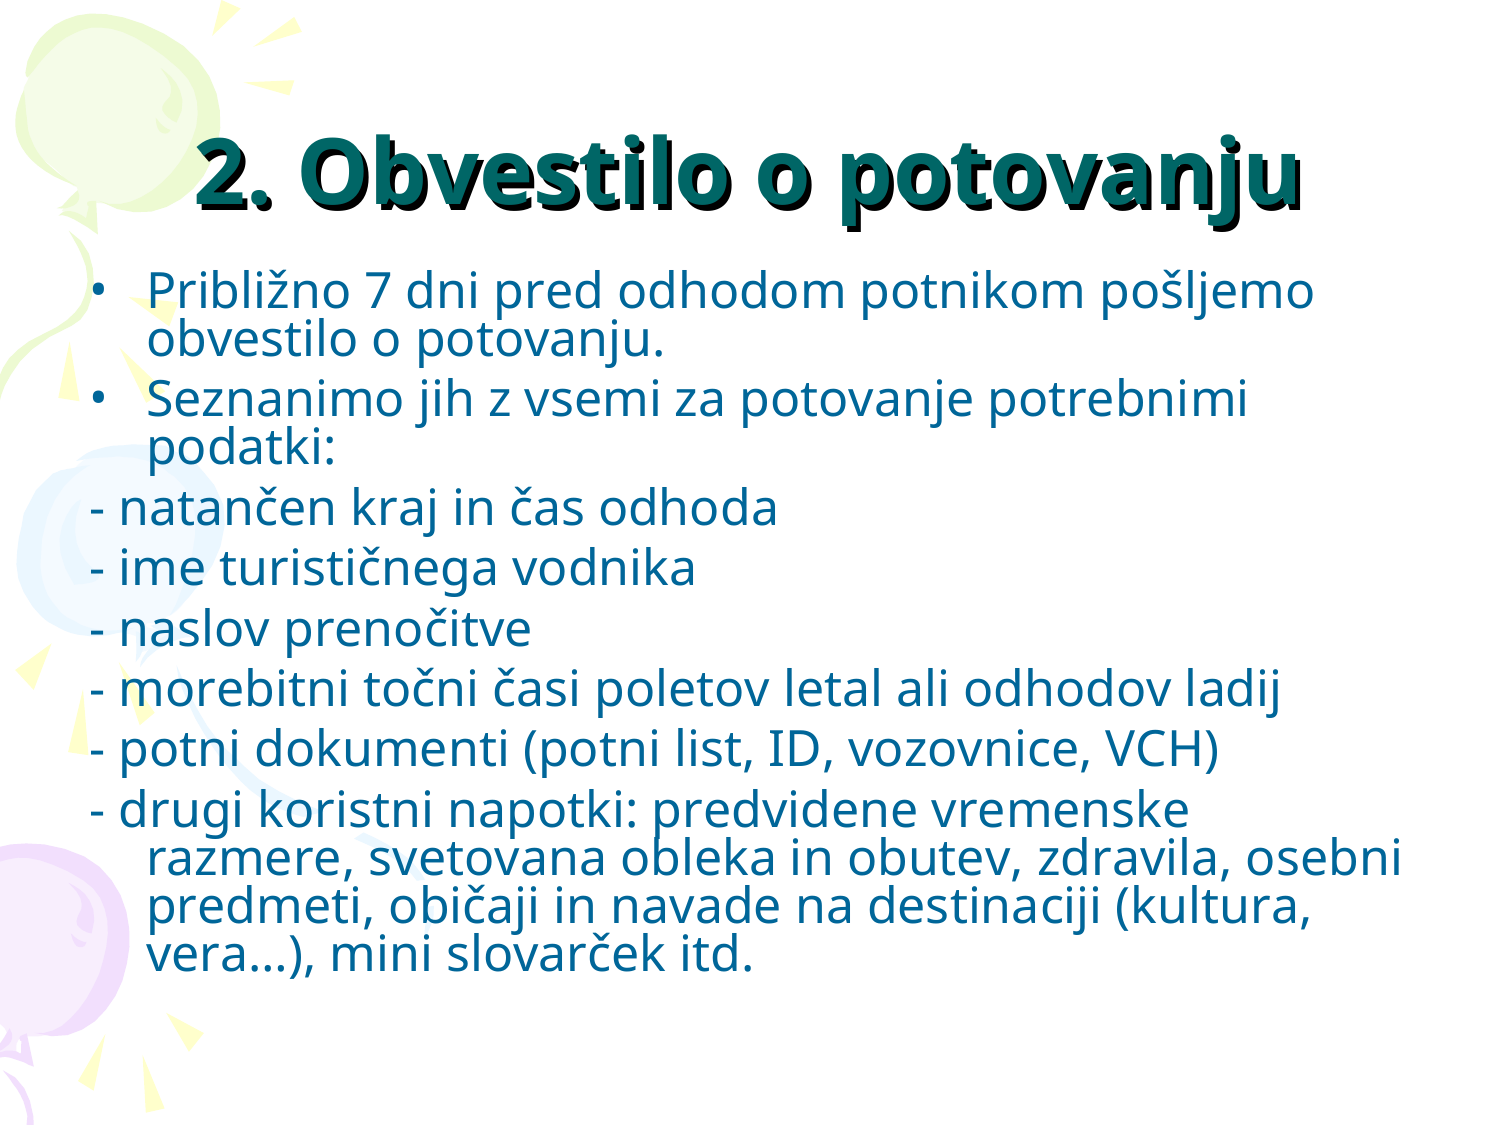

# 2. Obvestilo o potovanju
Približno 7 dni pred odhodom potnikom pošljemo obvestilo o potovanju.
Seznanimo jih z vsemi za potovanje potrebnimi podatki:
- natančen kraj in čas odhoda
- ime turističnega vodnika
- naslov prenočitve
- morebitni točni časi poletov letal ali odhodov ladij
- potni dokumenti (potni list, ID, vozovnice, VCH)
- drugi koristni napotki: predvidene vremenske razmere, svetovana obleka in obutev, zdravila, osebni predmeti, običaji in navade na destinaciji (kultura, vera…), mini slovarček itd.